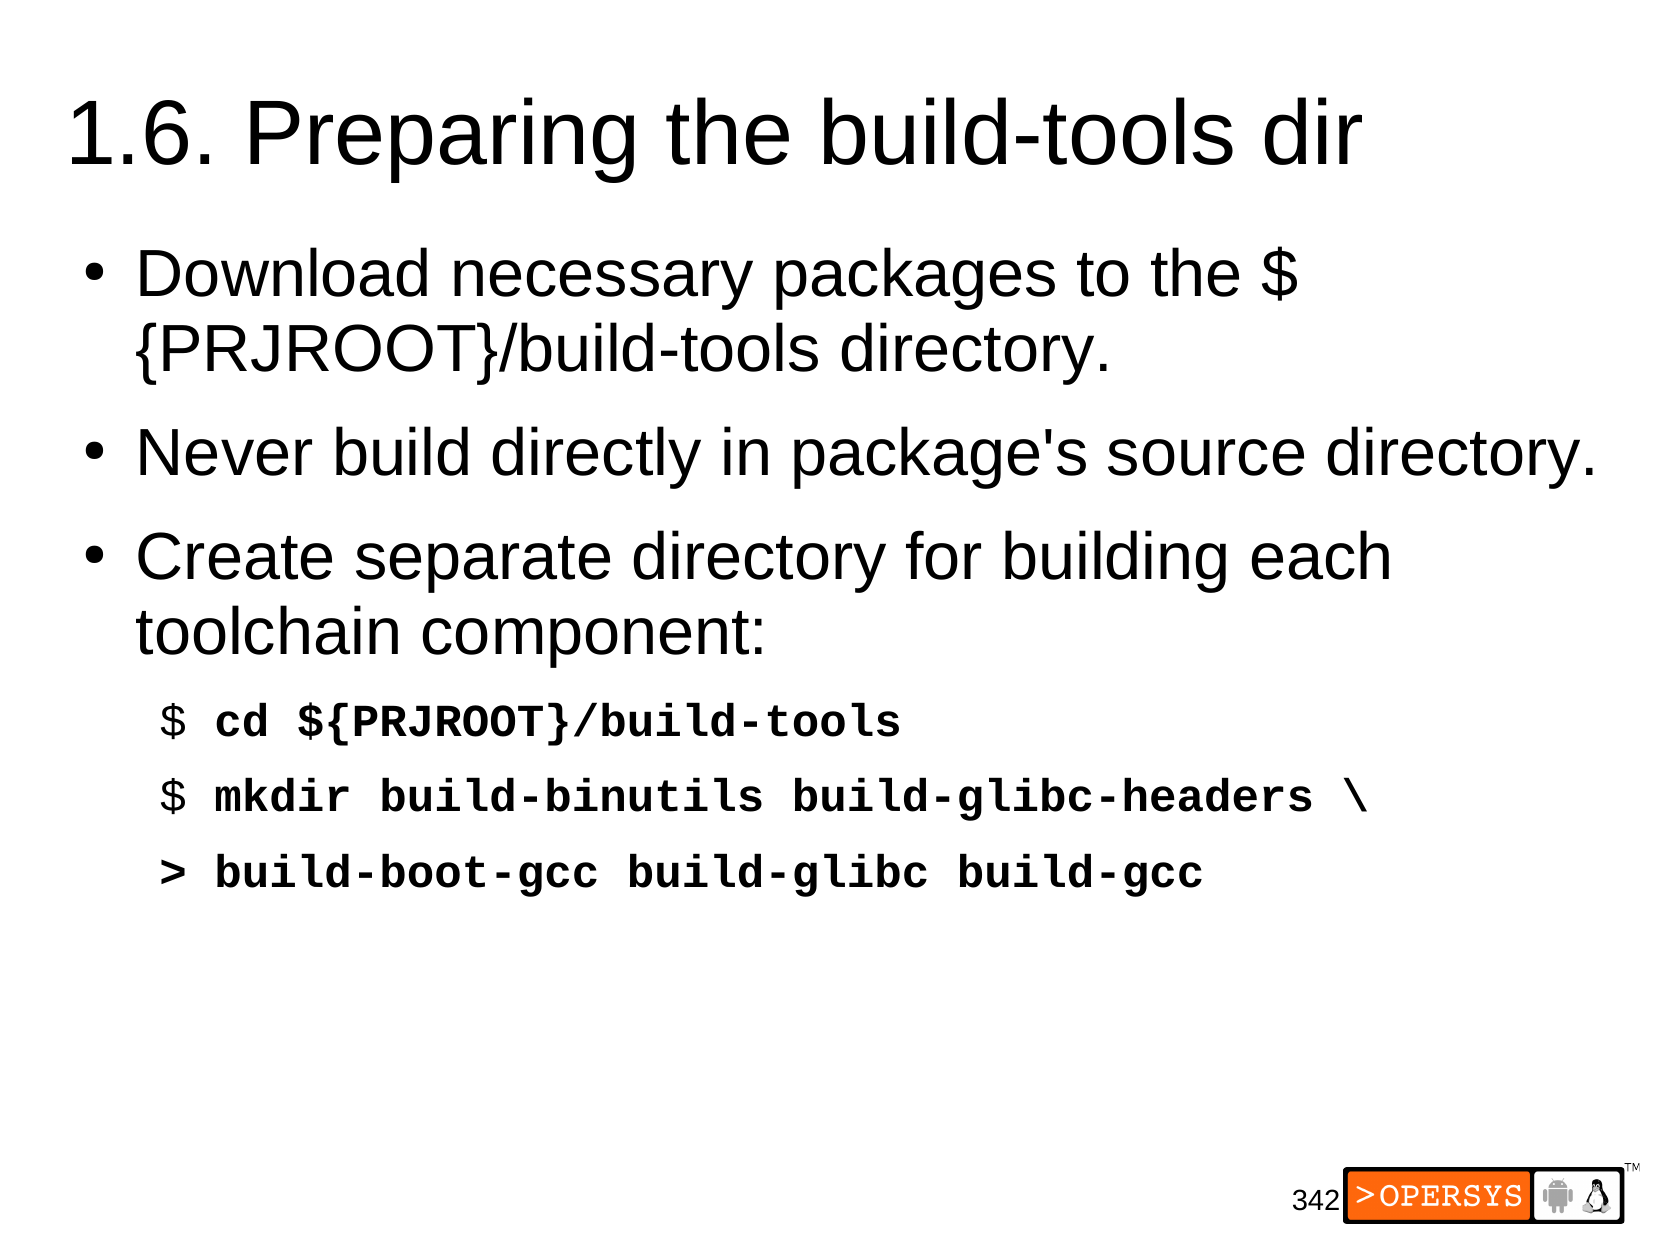

# 1.6. Preparing the build-tools dir
Download necessary packages to the ${PRJROOT}/build-tools directory.
Never build directly in package's source directory.
Create separate directory for building each toolchain component:
$ cd ${PRJROOT}/build-tools
$ mkdir build-binutils build-glibc-headers \
> build-boot-gcc build-glibc build-gcc